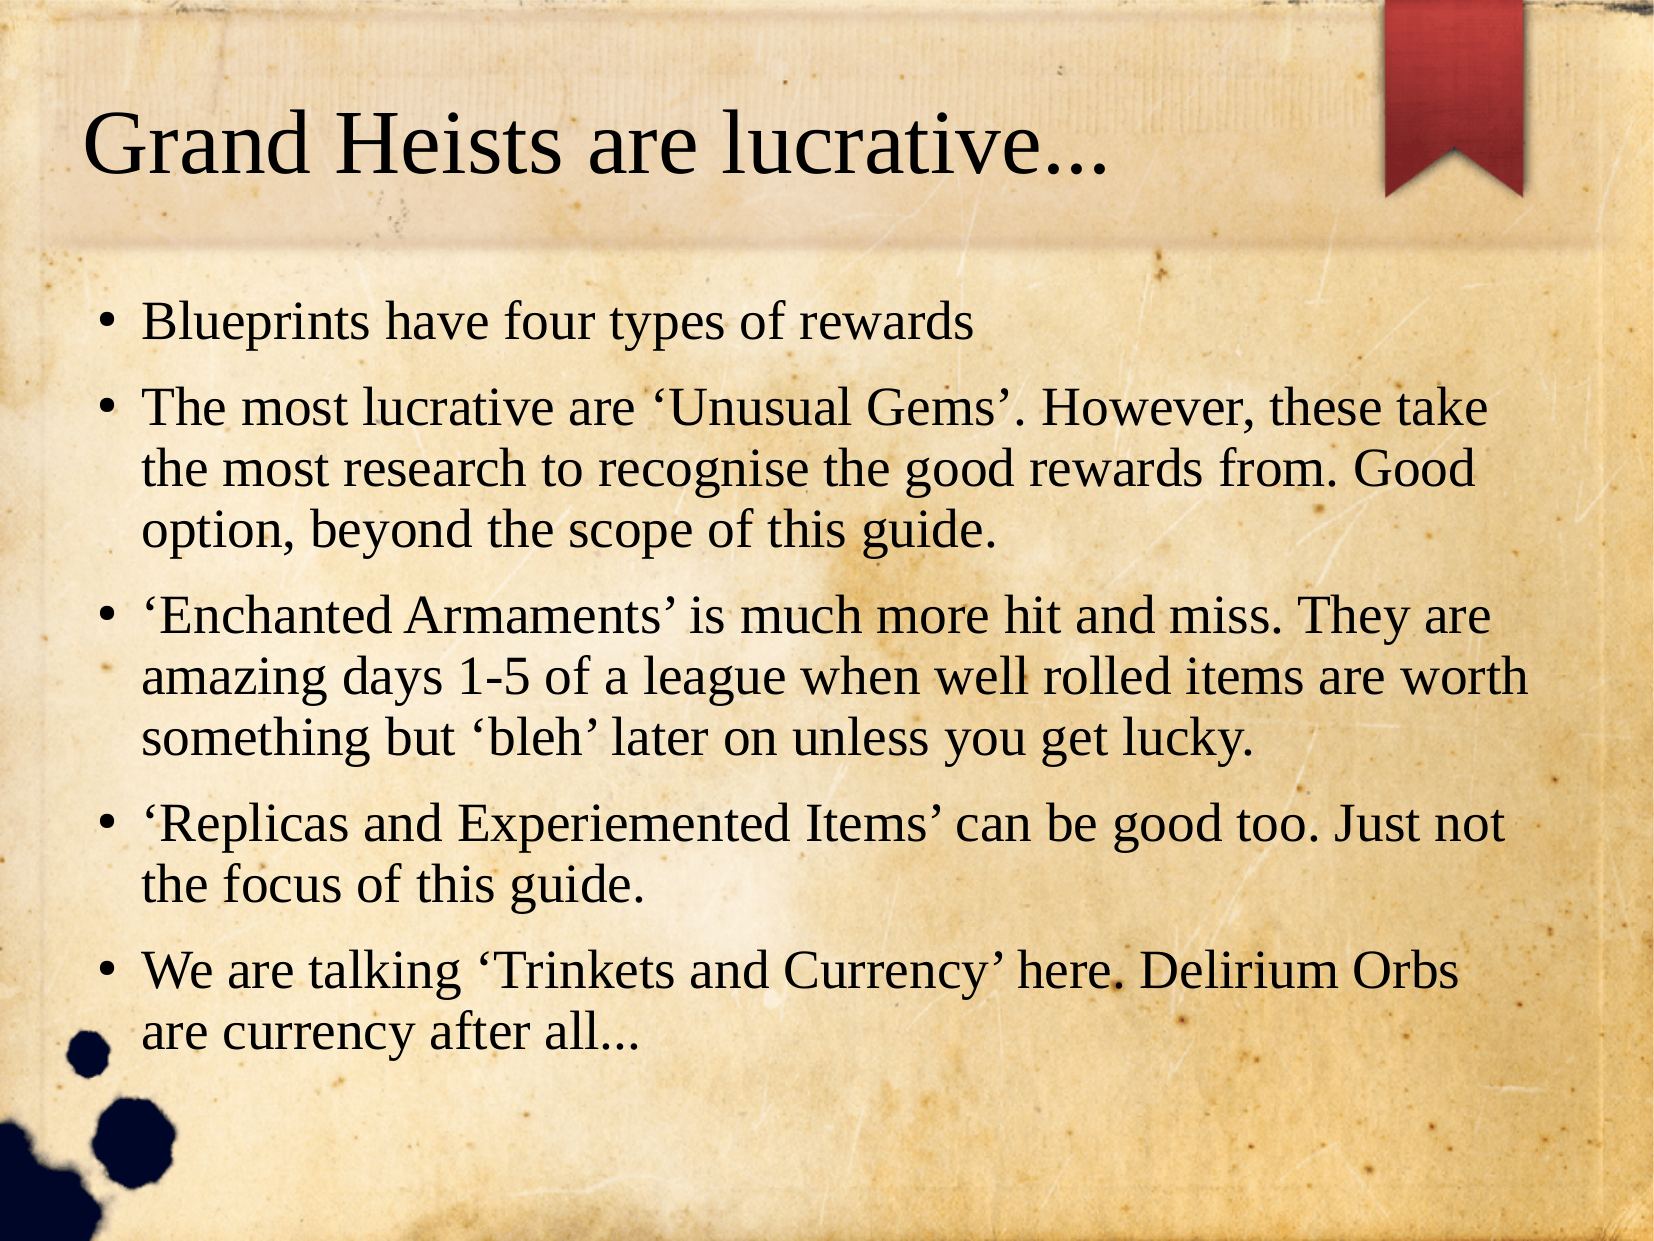

# Grand Heists are lucrative...
Blueprints have four types of rewards
The most lucrative are ‘Unusual Gems’. However, these take the most research to recognise the good rewards from. Good option, beyond the scope of this guide.
‘Enchanted Armaments’ is much more hit and miss. They are amazing days 1-5 of a league when well rolled items are worth something but ‘bleh’ later on unless you get lucky.
‘Replicas and Experiemented Items’ can be good too. Just not the focus of this guide.
We are talking ‘Trinkets and Currency’ here. Delirium Orbs are currency after all...